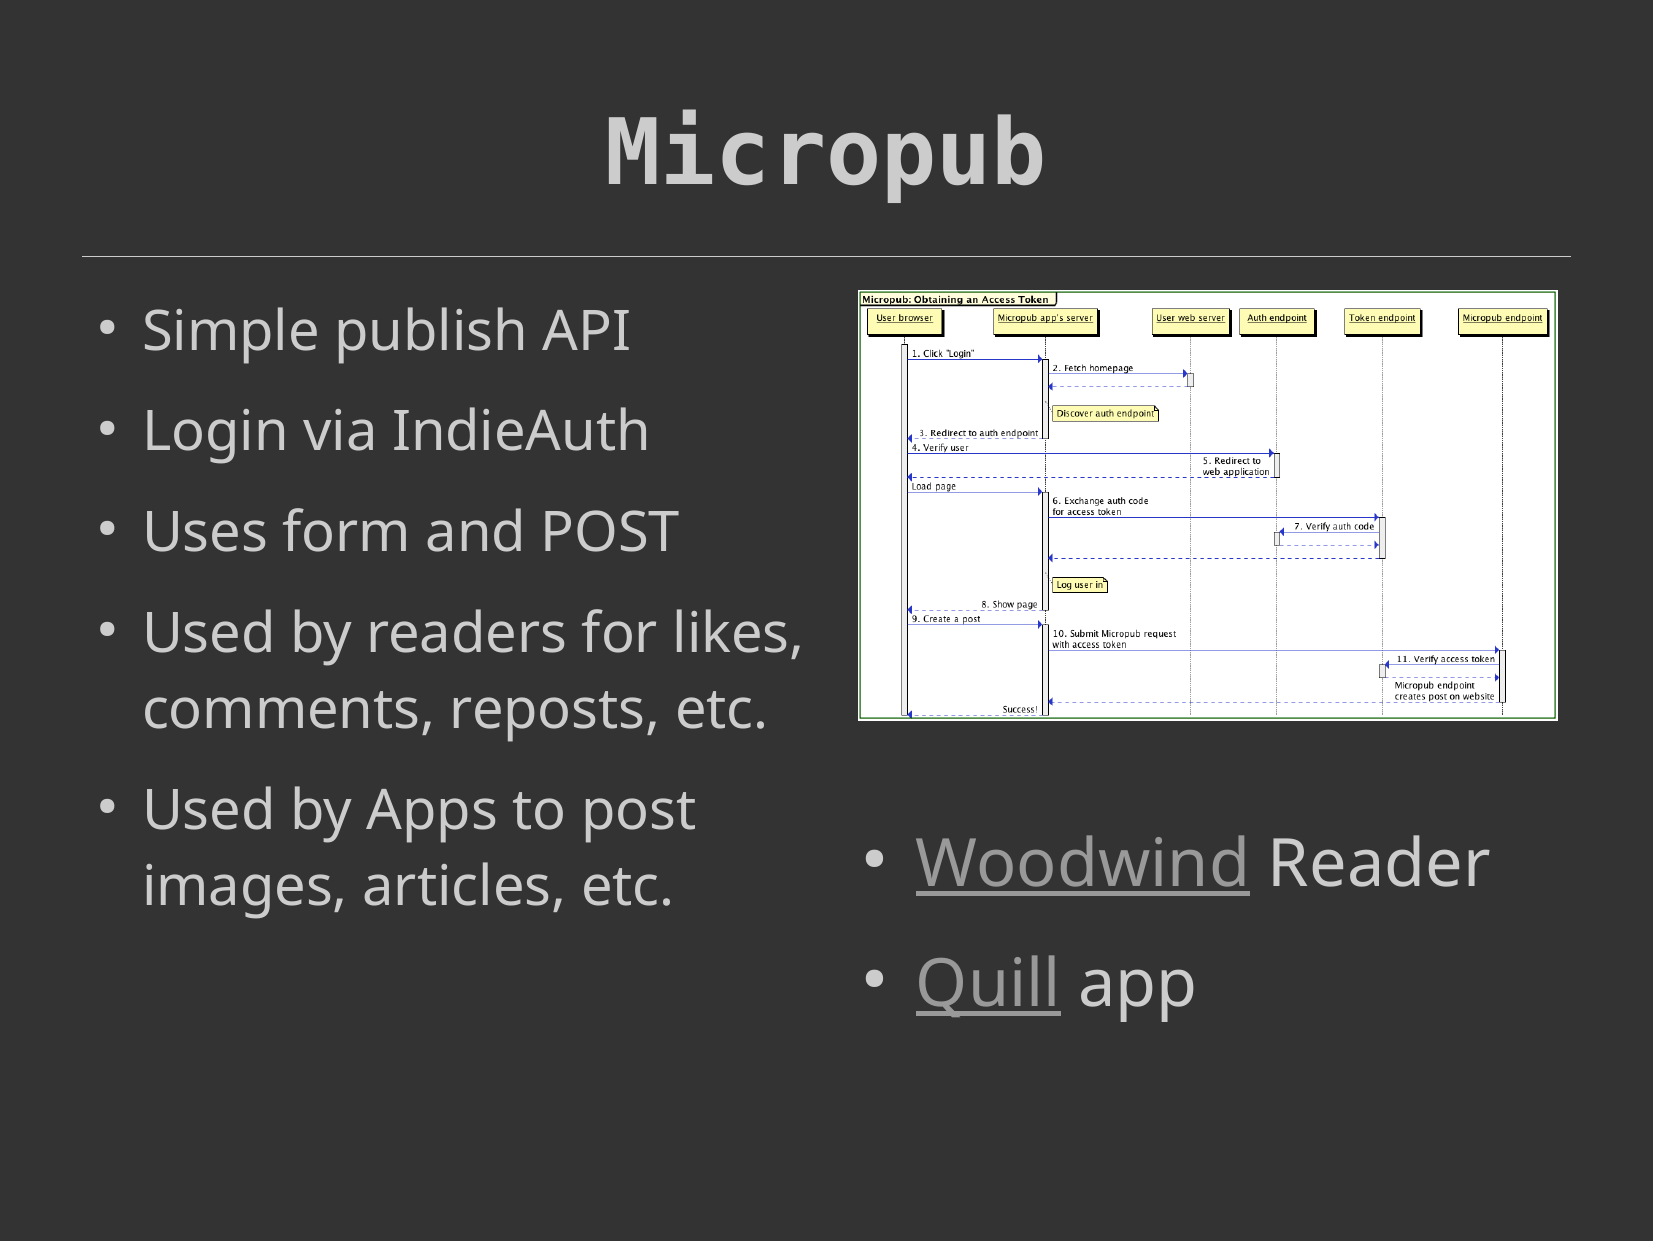

# Micropub
Simple publish API
Login via IndieAuth
Uses form and POST
Used by readers for likes, comments, reposts, etc.
Used by Apps to post images, articles, etc.
Woodwind Reader
Quill app